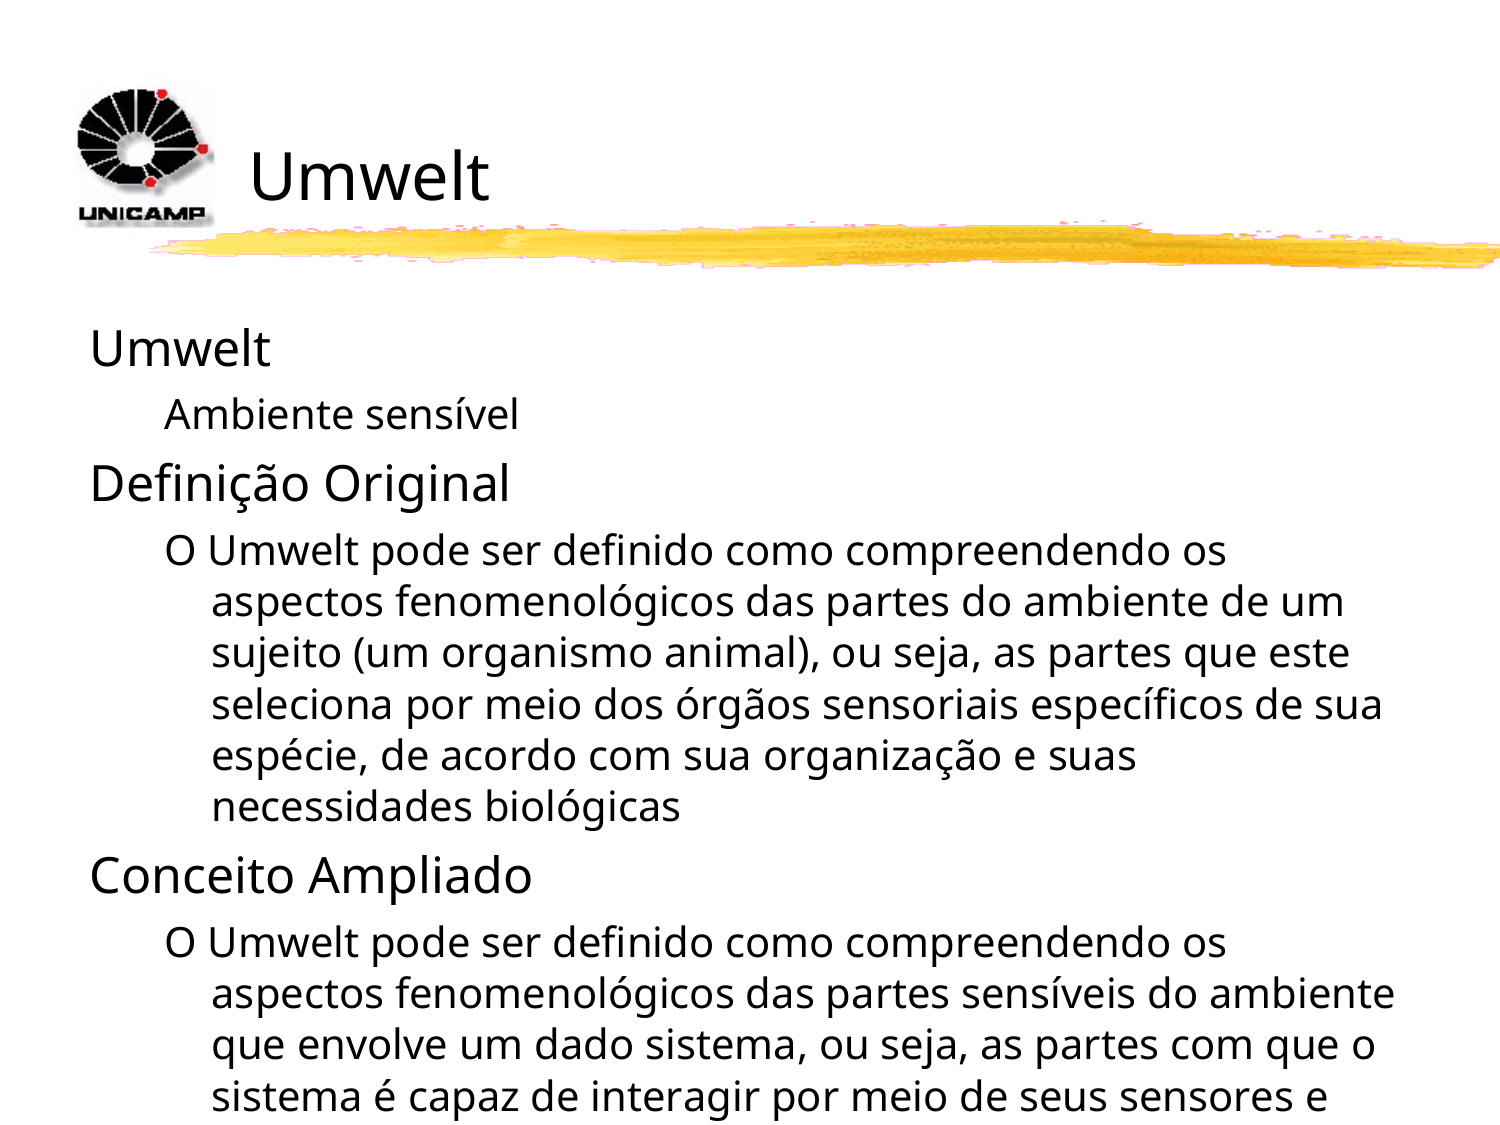

# Umwelt
Umwelt
Ambiente sensível
Definição Original
O Umwelt pode ser definido como compreendendo os aspectos fenomenológicos das partes do ambiente de um sujeito (um organismo animal), ou seja, as partes que este seleciona por meio dos órgãos sensoriais específicos de sua espécie, de acordo com sua organização e suas necessidades biológicas
Conceito Ampliado
O Umwelt pode ser definido como compreendendo os aspectos fenomenológicos das partes sensíveis do ambiente que envolve um dado sistema, ou seja, as partes com que o sistema é capaz de interagir por meio de seus sensores e atuadores, de acordo com sua organização interna e seus objetivos próprios